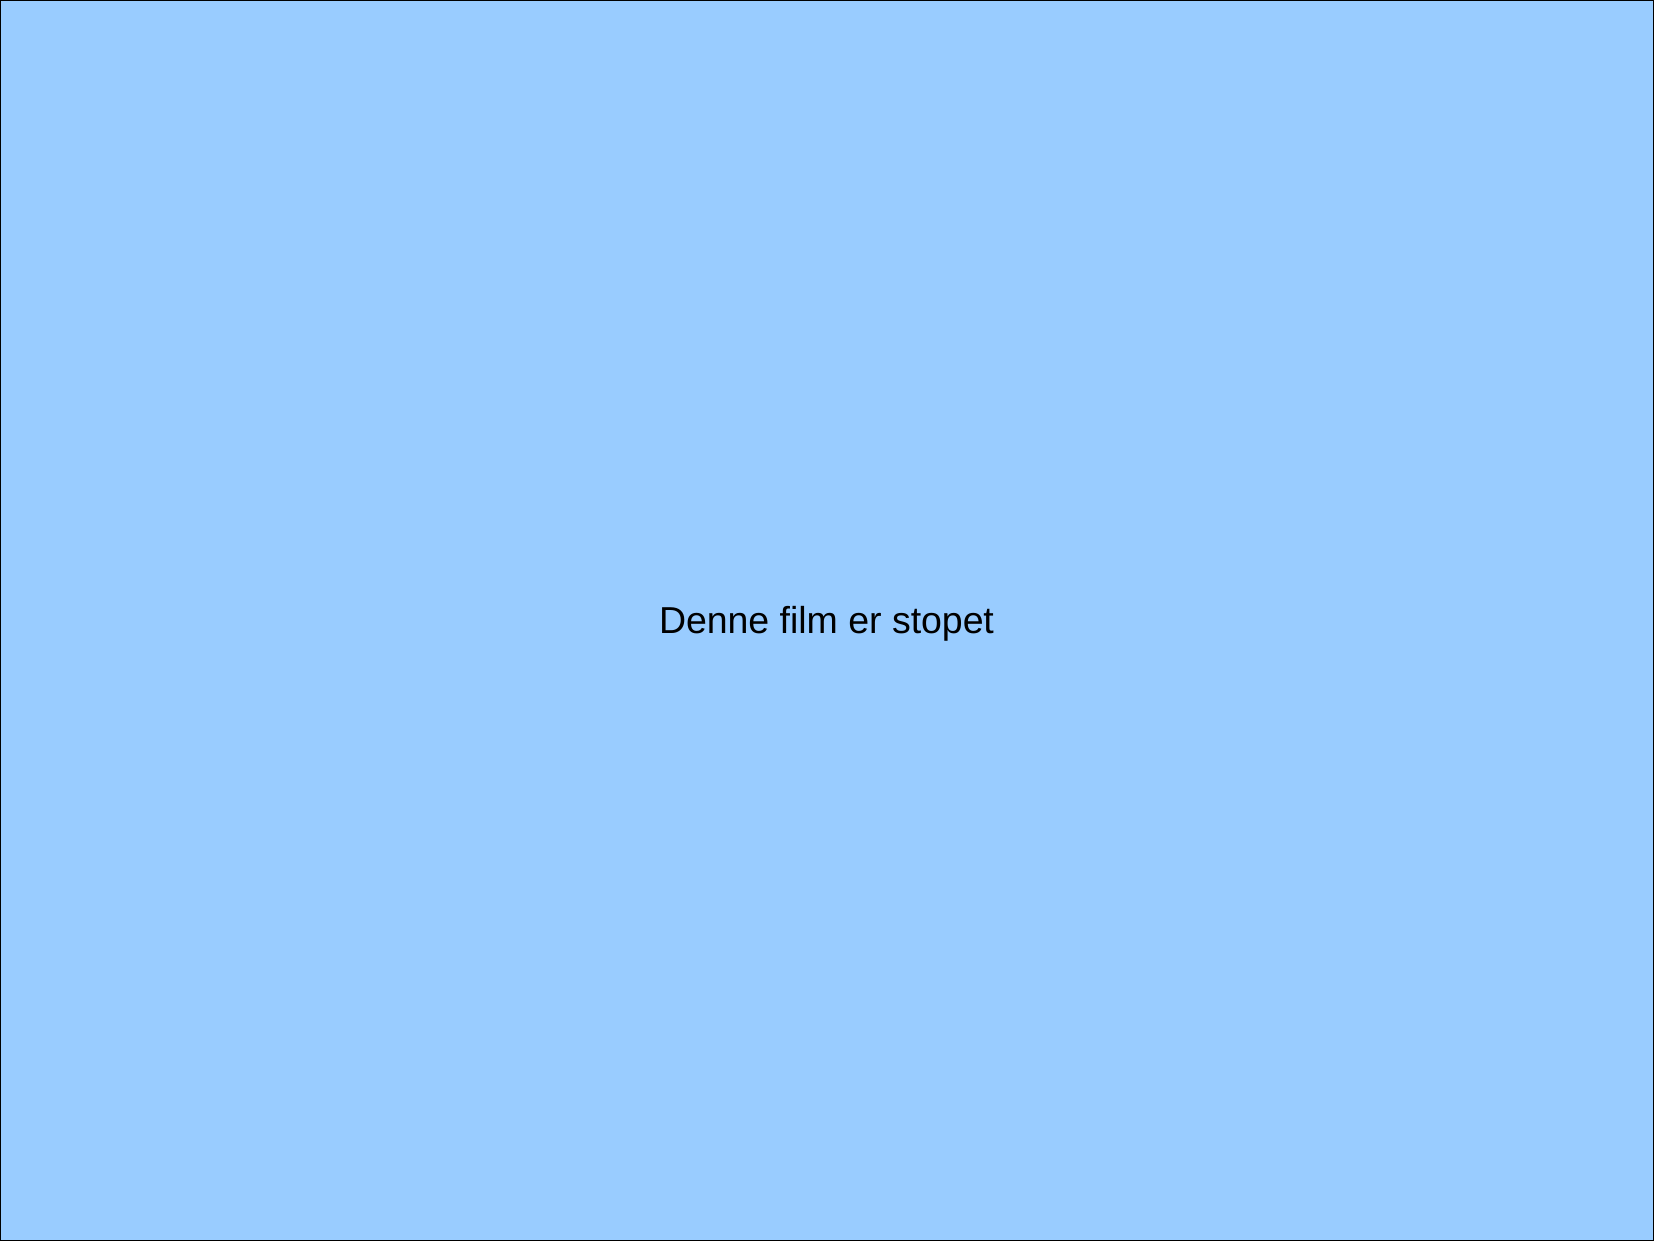

Denne film er stopet
Ha ha ha i skal alle dø
Jeg har funnet en knap
sejt
Denne film vil stoppe om 10
9
8
7
6
5
4
2
1
0
3
Jeg er malto
Fra world of
warcraft
Hvad gør vi
Ogse mig
elrond
Star fall
Måske men få mig ud her
fra
ved det ikke
Vor er elrond
Jeg skrider
Hvem er du